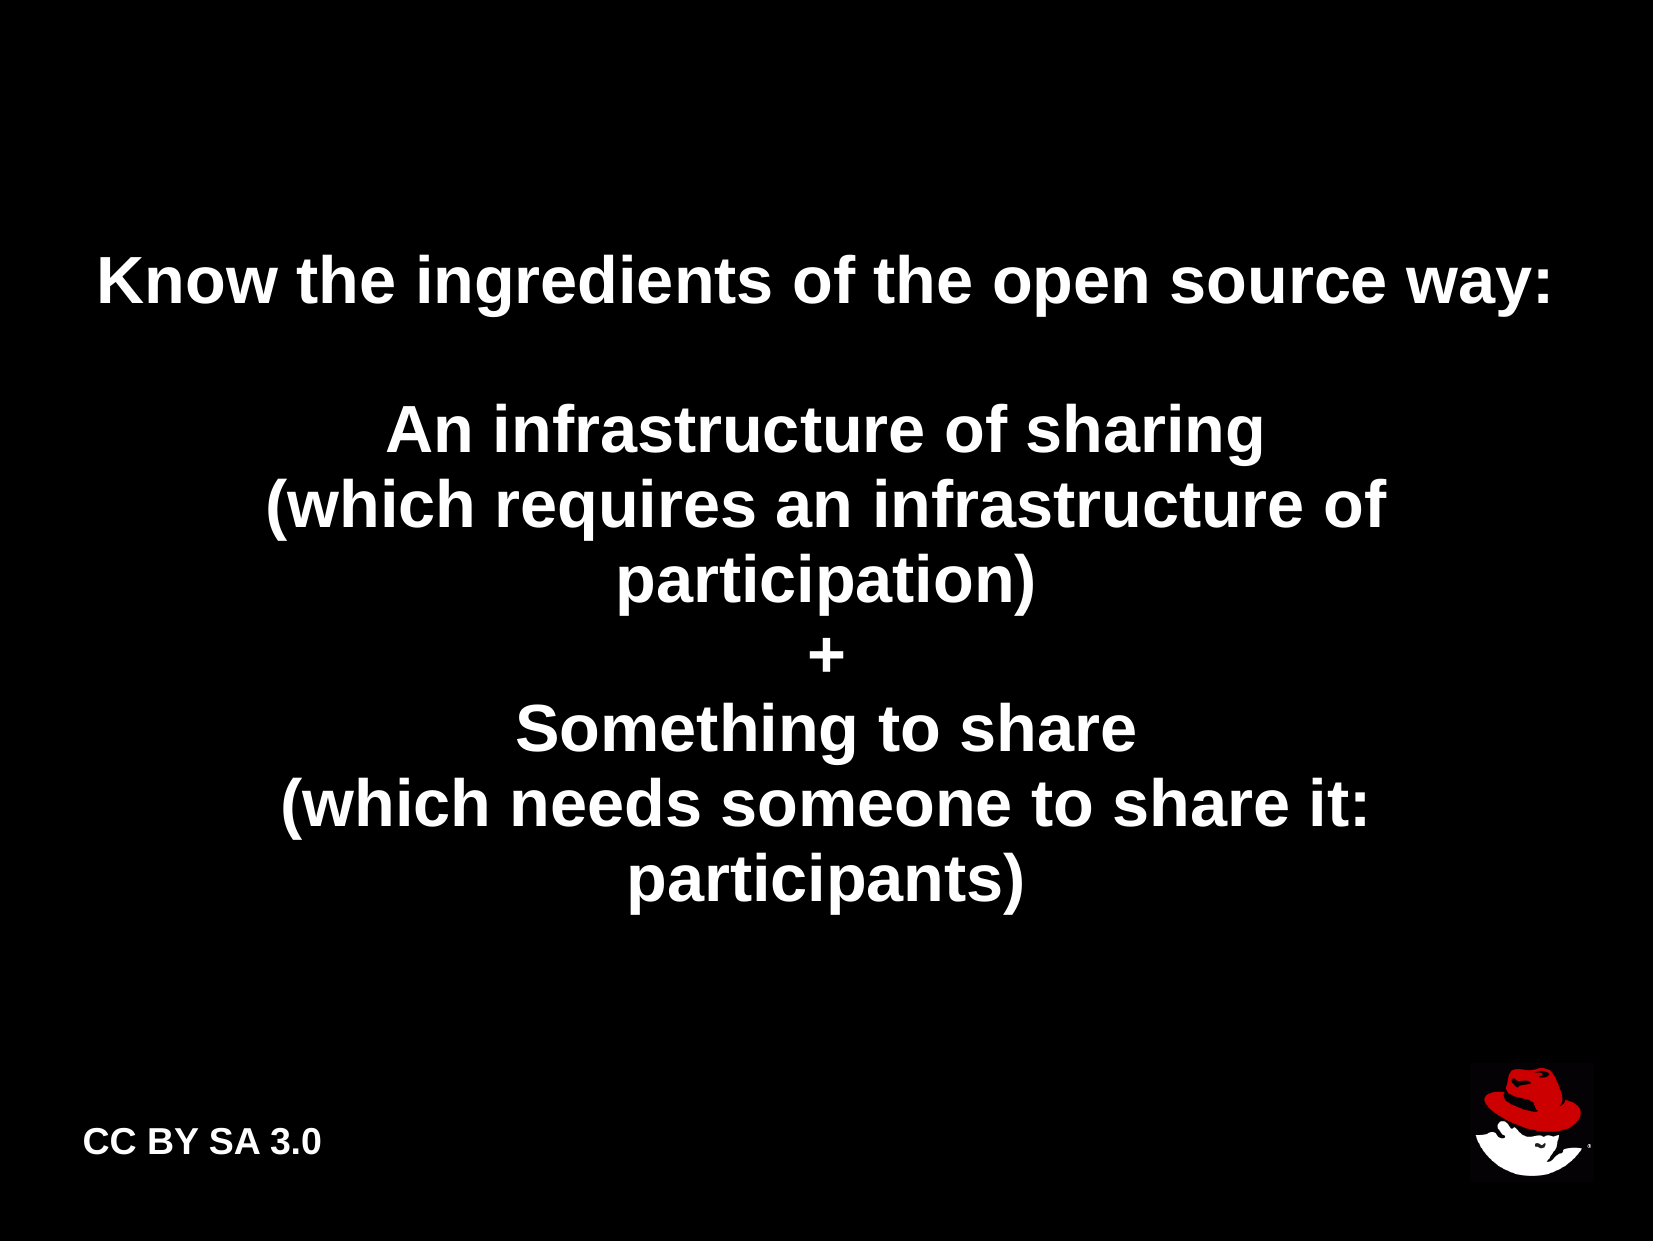

# Know the ingredients of the open source way:
An infrastructure of sharing
(which requires an infrastructure of participation)
+
Something to share
(which needs someone to share it: participants)
CC BY SA 3.0